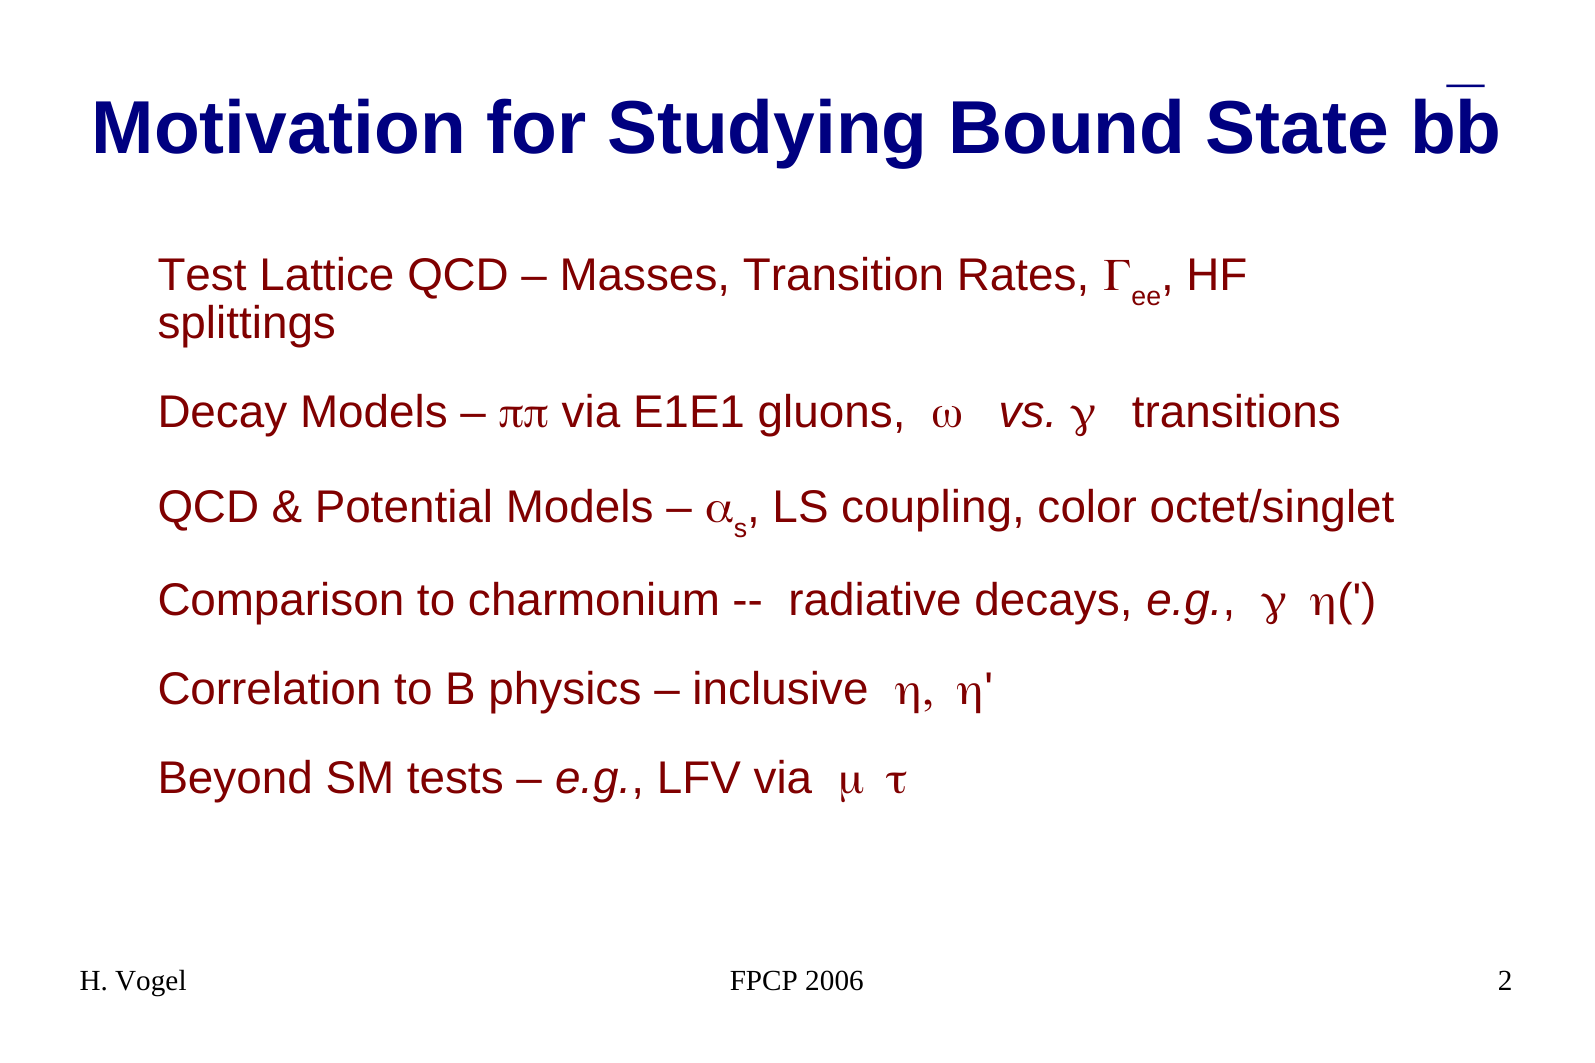

_
# Motivation for Studying Bound State bb
Test Lattice QCD – Masses, Transition Rates, ee, HF splittings
Decay Models –  via E1E1 gluons,  vs.  transitions
QCD & Potential Models – s, LS coupling, color octet/singlet
Comparison to charmonium -- radiative decays, e.g., (')
Correlation to B physics – inclusive '
Beyond SM tests – e.g., LFV via 
H. Vogel
FPCP 2006
2